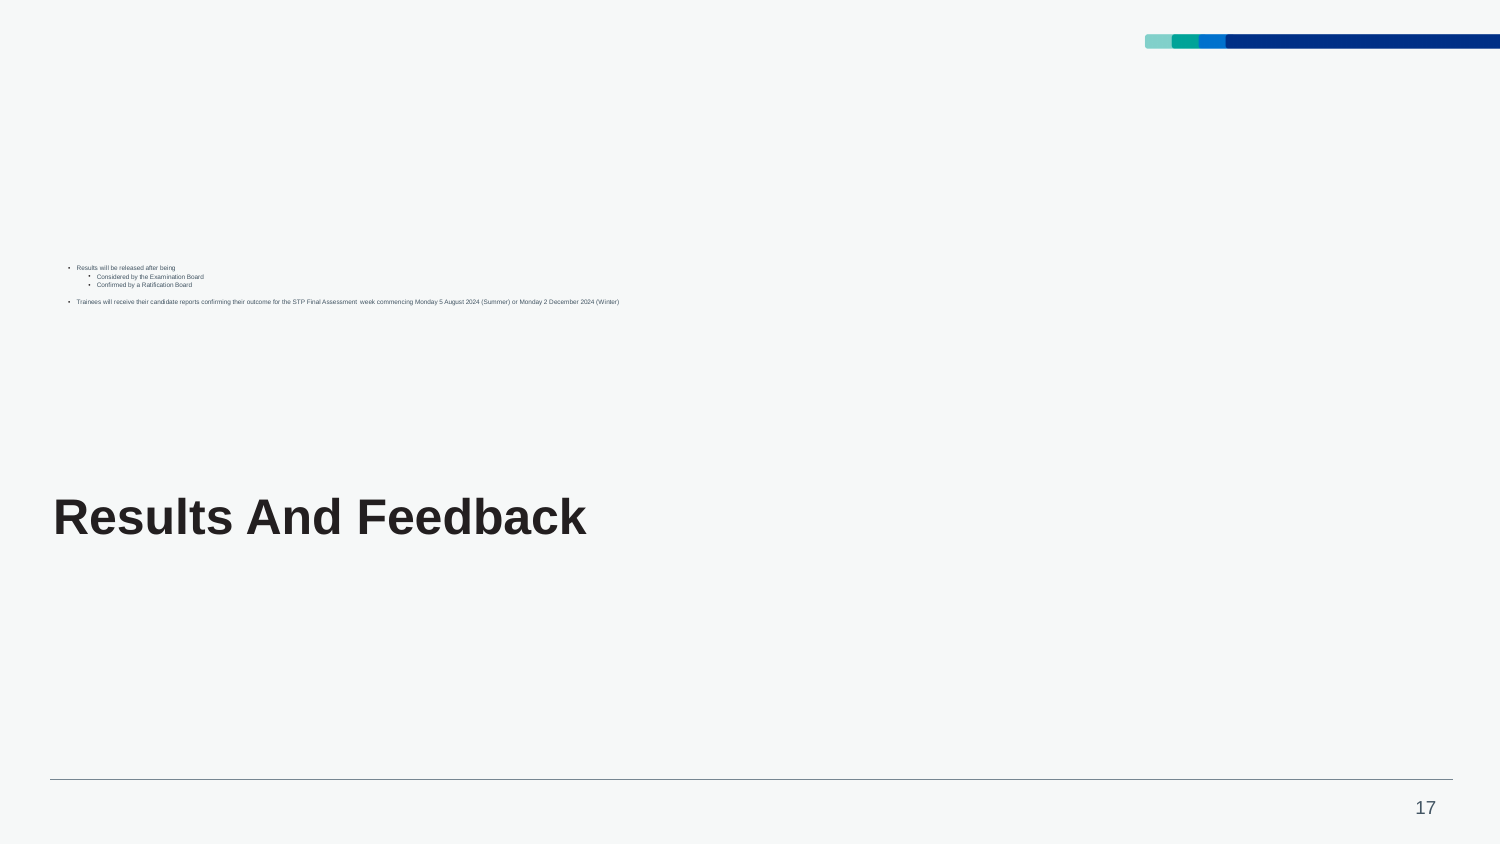

# Results will be released after being
Considered by the Examination Board
Confirmed by a Ratification Board
Trainees will receive their candidate reports confirming their outcome for the STP Final Assessment week commencing Monday 5 August 2024 (Summer) or Monday 2 December 2024 (Winter)
Results And Feedback